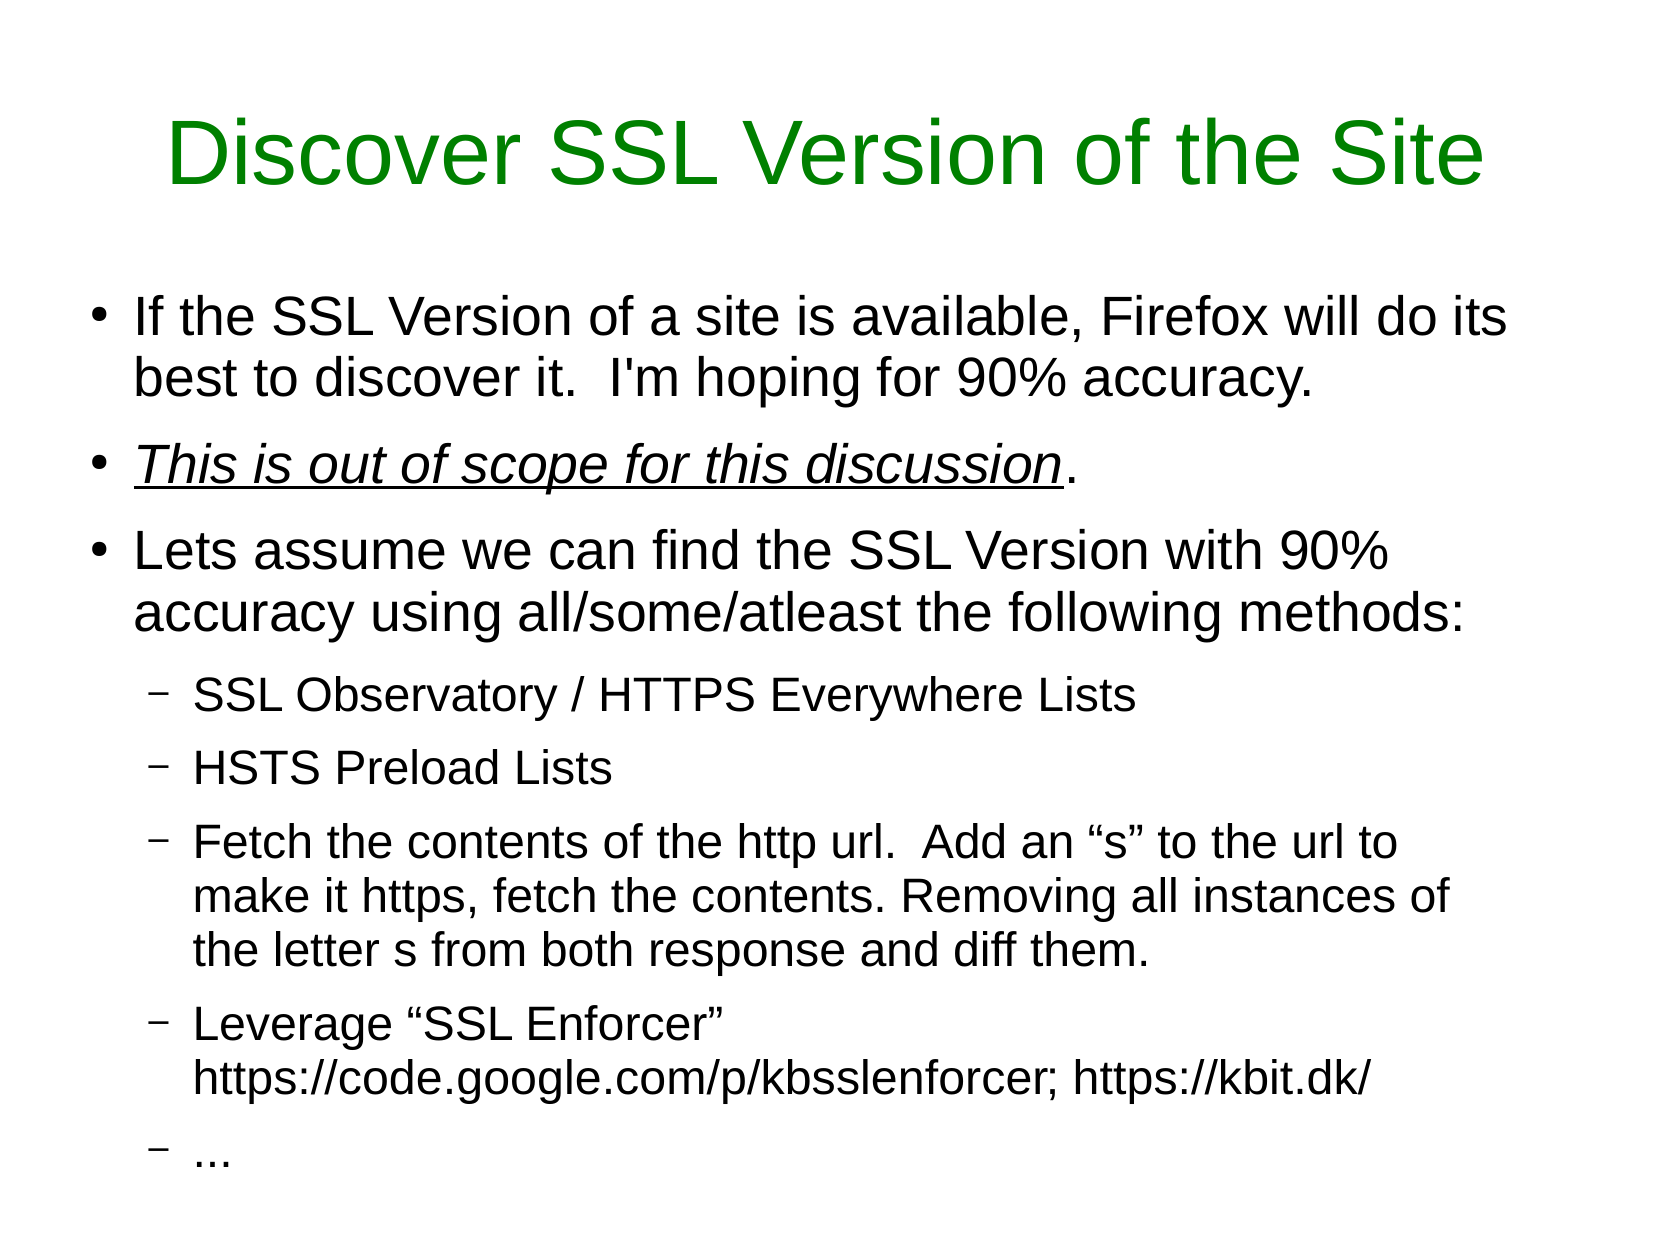

# Discover SSL Version of the Site
If the SSL Version of a site is available, Firefox will do its best to discover it. I'm hoping for 90% accuracy.
This is out of scope for this discussion.
Lets assume we can find the SSL Version with 90% accuracy using all/some/atleast the following methods:
SSL Observatory / HTTPS Everywhere Lists
HSTS Preload Lists
Fetch the contents of the http url. Add an “s” to the url to make it https, fetch the contents. Removing all instances of the letter s from both response and diff them.
Leverage “SSL Enforcer” https://code.google.com/p/kbsslenforcer; https://kbit.dk/
...